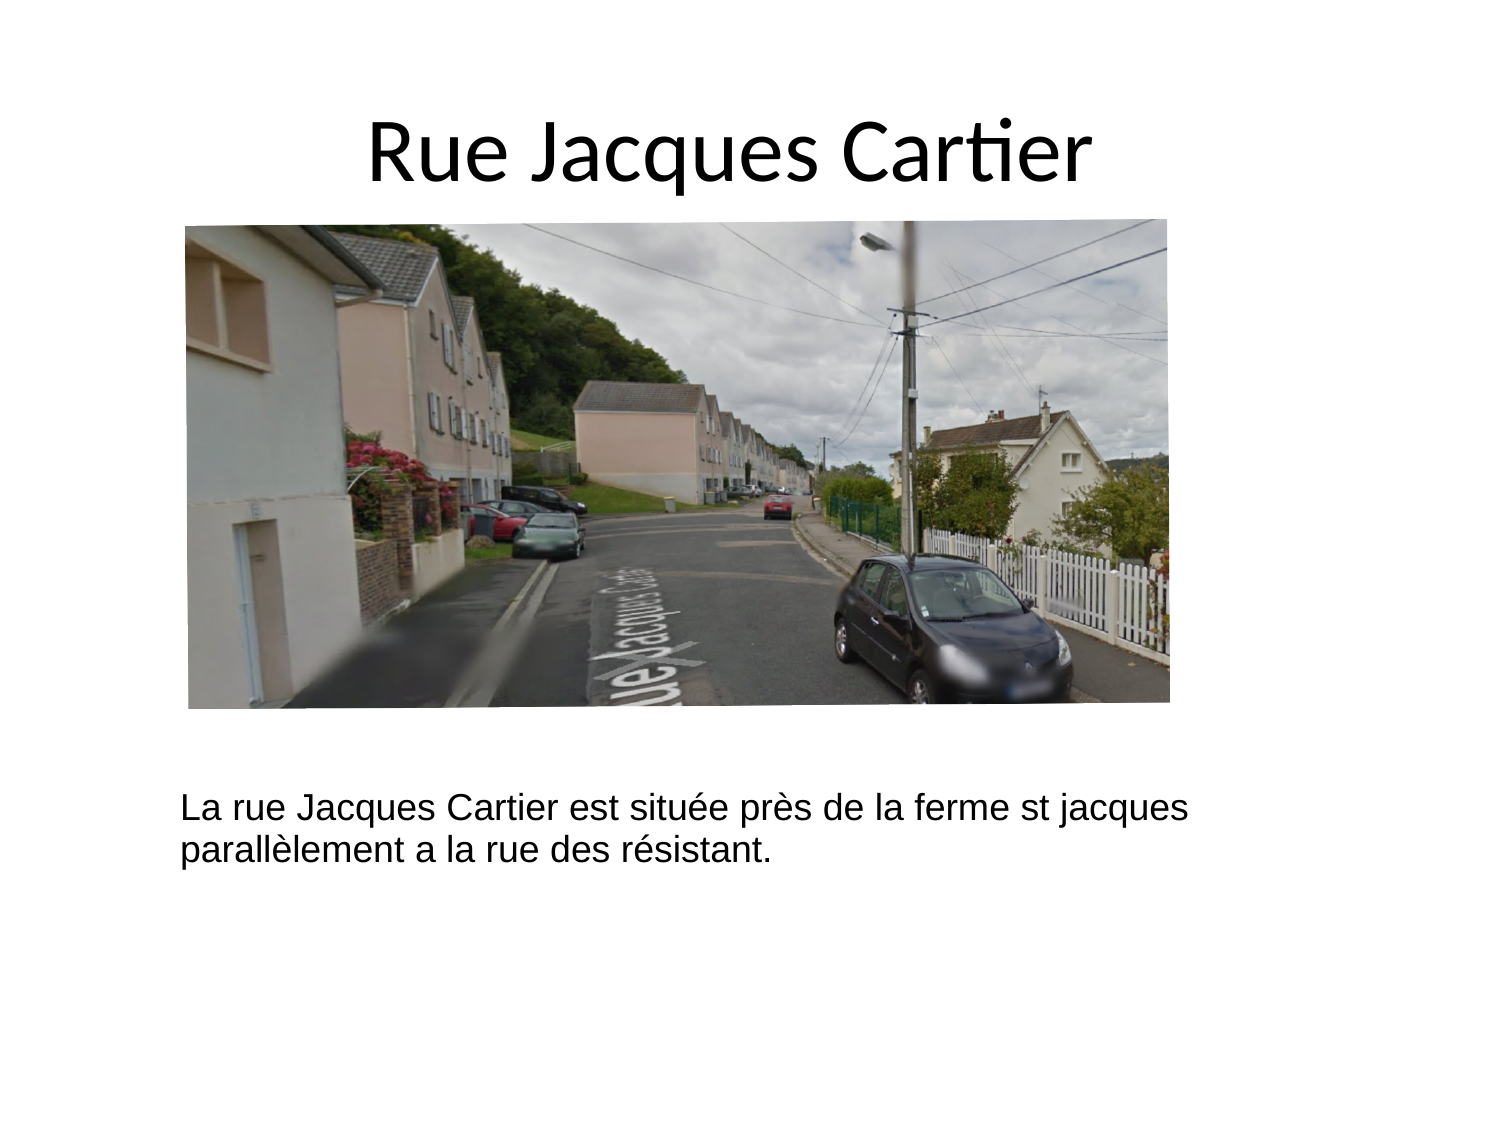

# Rue Jacques Cartier
La rue Jacques Cartier est située près de la ferme st jacques parallèlement a la rue des résistant.